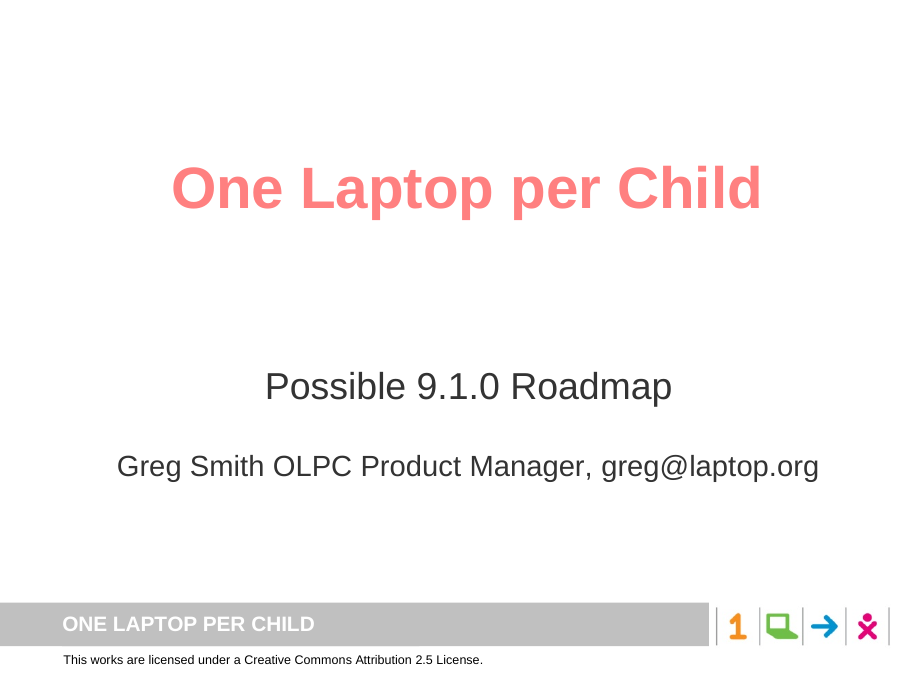

One Laptop per Child
Possible 9.1.0 Roadmap
Greg Smith OLPC Product Manager, greg@laptop.org